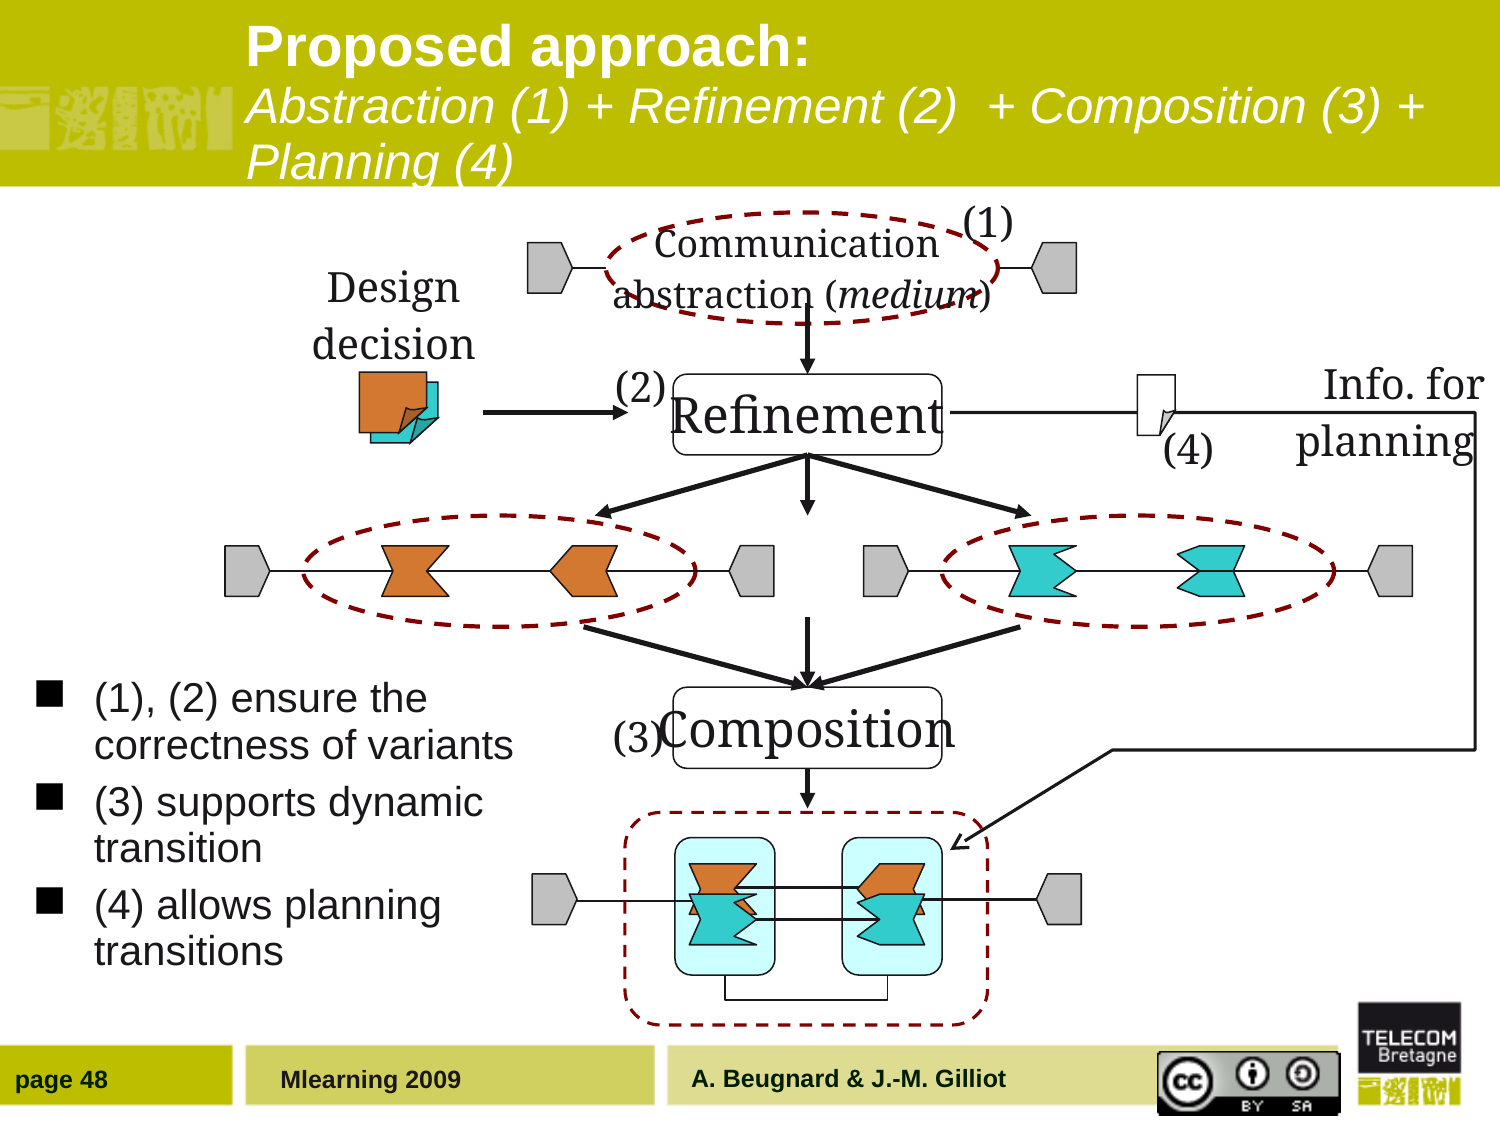

# Proposed approach: Abstraction (1) + Refinement (2) + Composition (3) + Planning (4)
(1)
Communication
abstraction (medium)
Design decisions
(2)
Refinement
Info. for planning
(4)
Composition
(3)
(1), (2) ensure the correctness of variants
(3) supports dynamic transition
(4) allows planning transitions
48